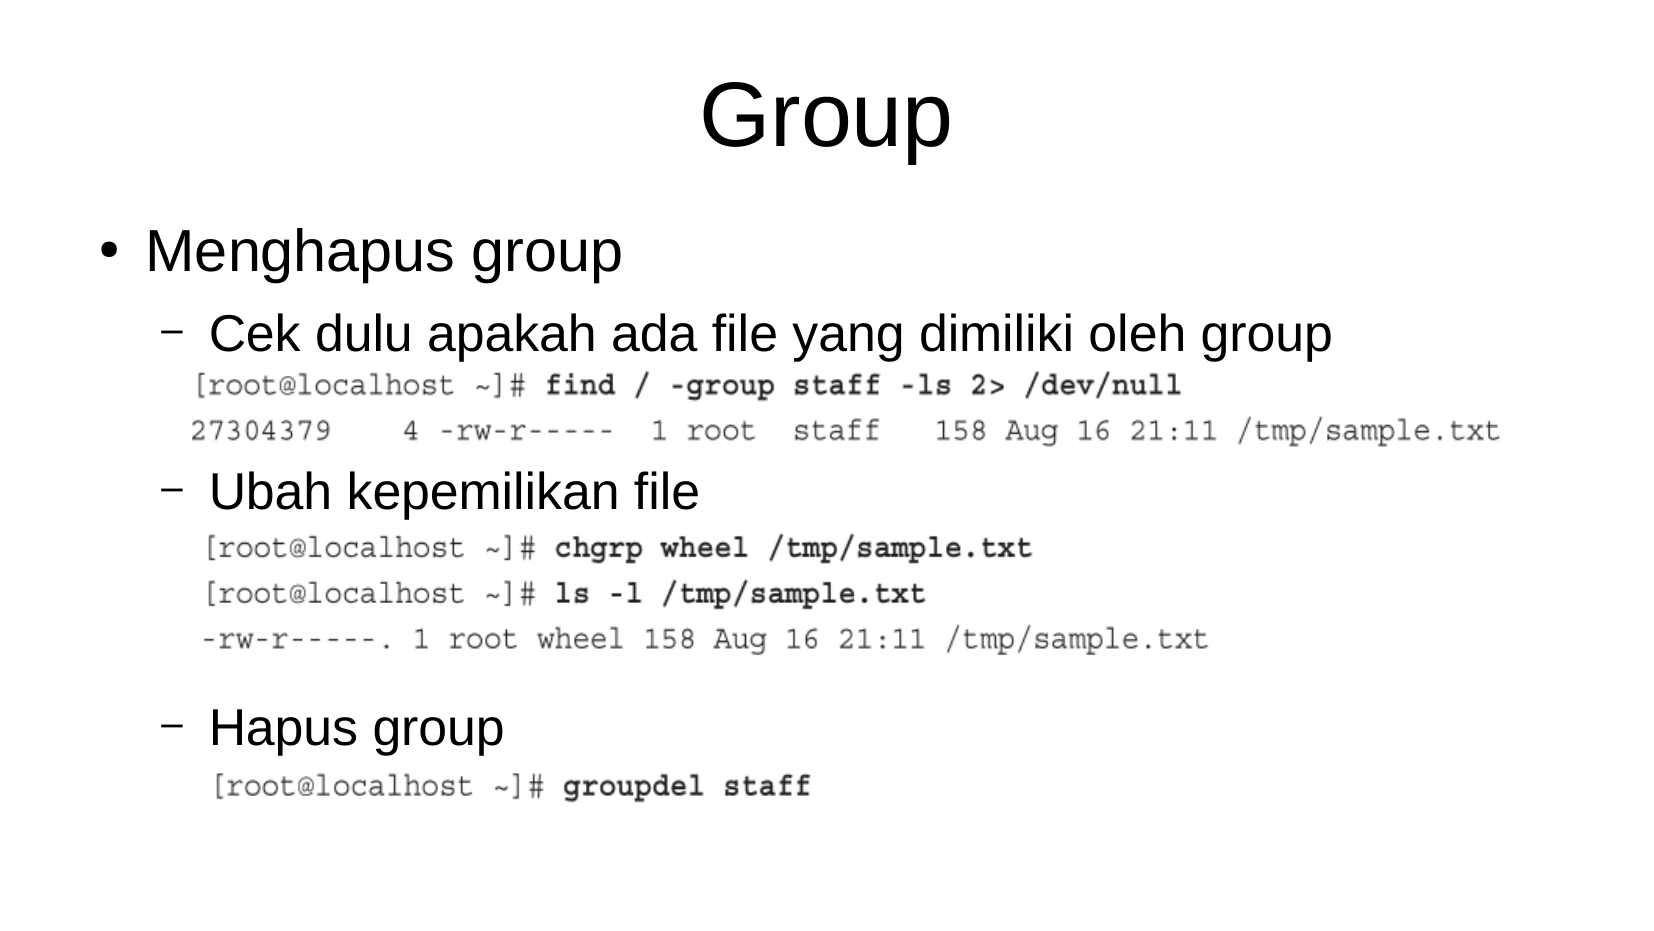

# Group
Menghapus group
Cek dulu apakah ada file yang dimiliki oleh group
Ubah kepemilikan file
Hapus group